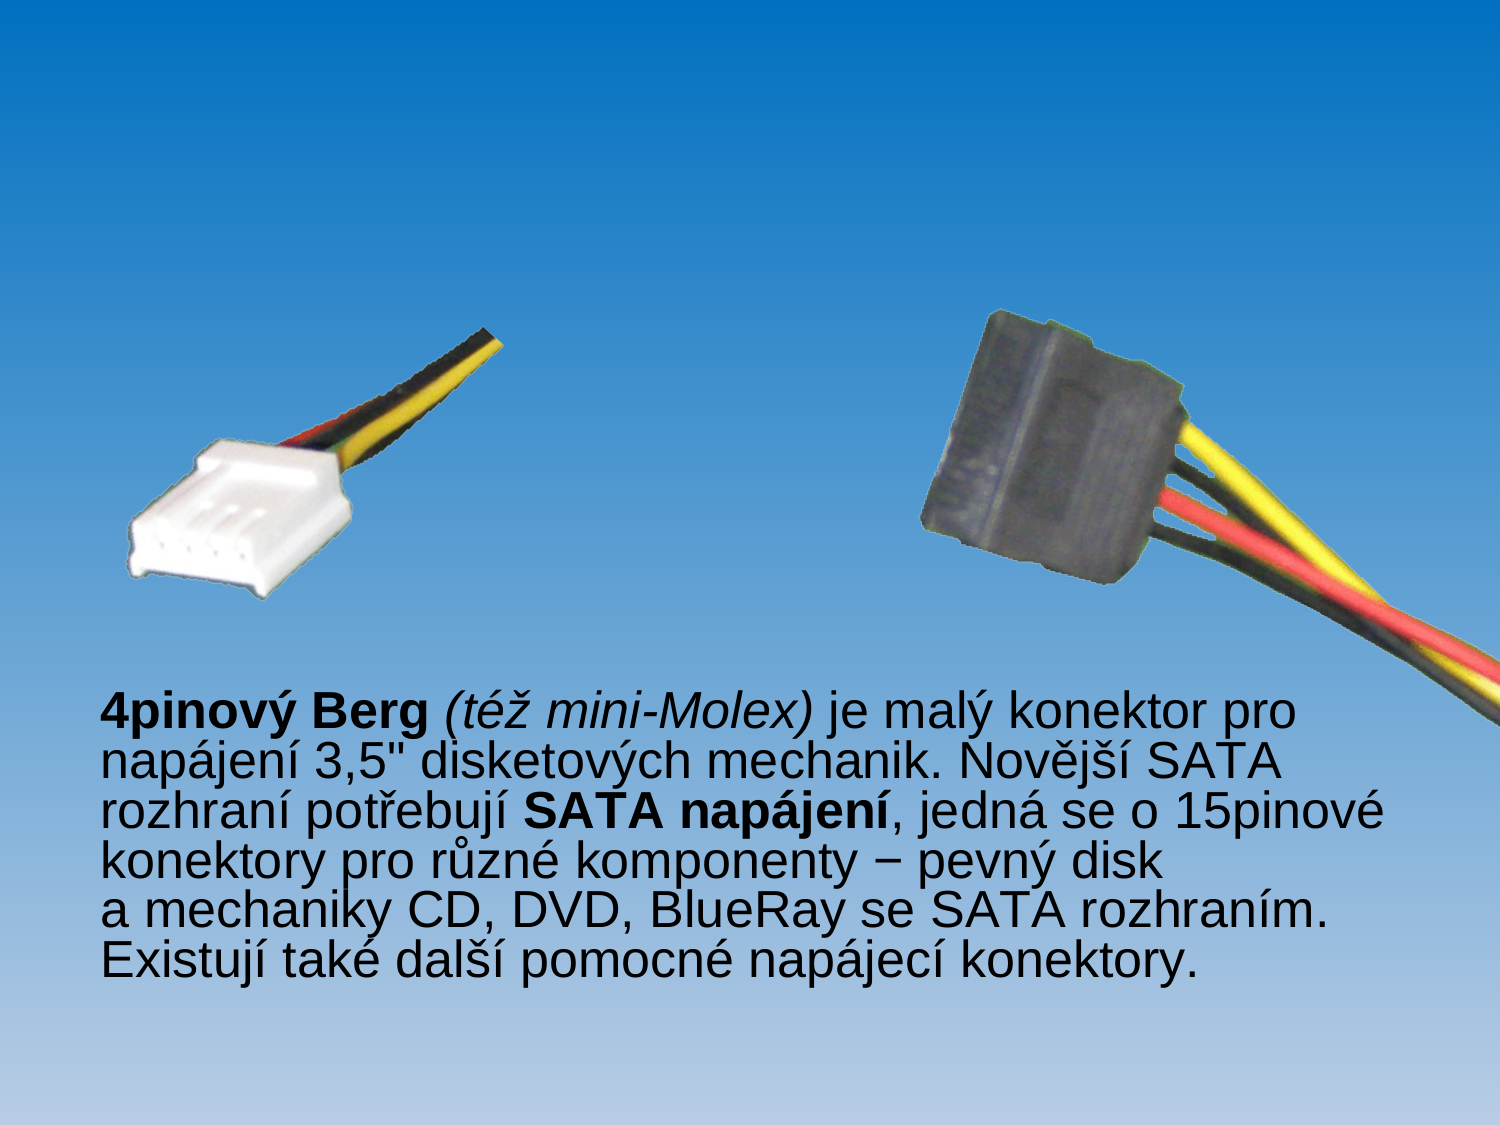

# 4pinový Berg (též mini-Molex) je malý konektor pro napájení 3,5" disketových mechanik. Novější SATA rozhraní potřebují SATA napájení, jedná se o 15pinové konektory pro různé komponenty − pevný disk a mechaniky CD, DVD, BlueRay se SATA rozhraním. Existují také další pomocné napájecí konektory.